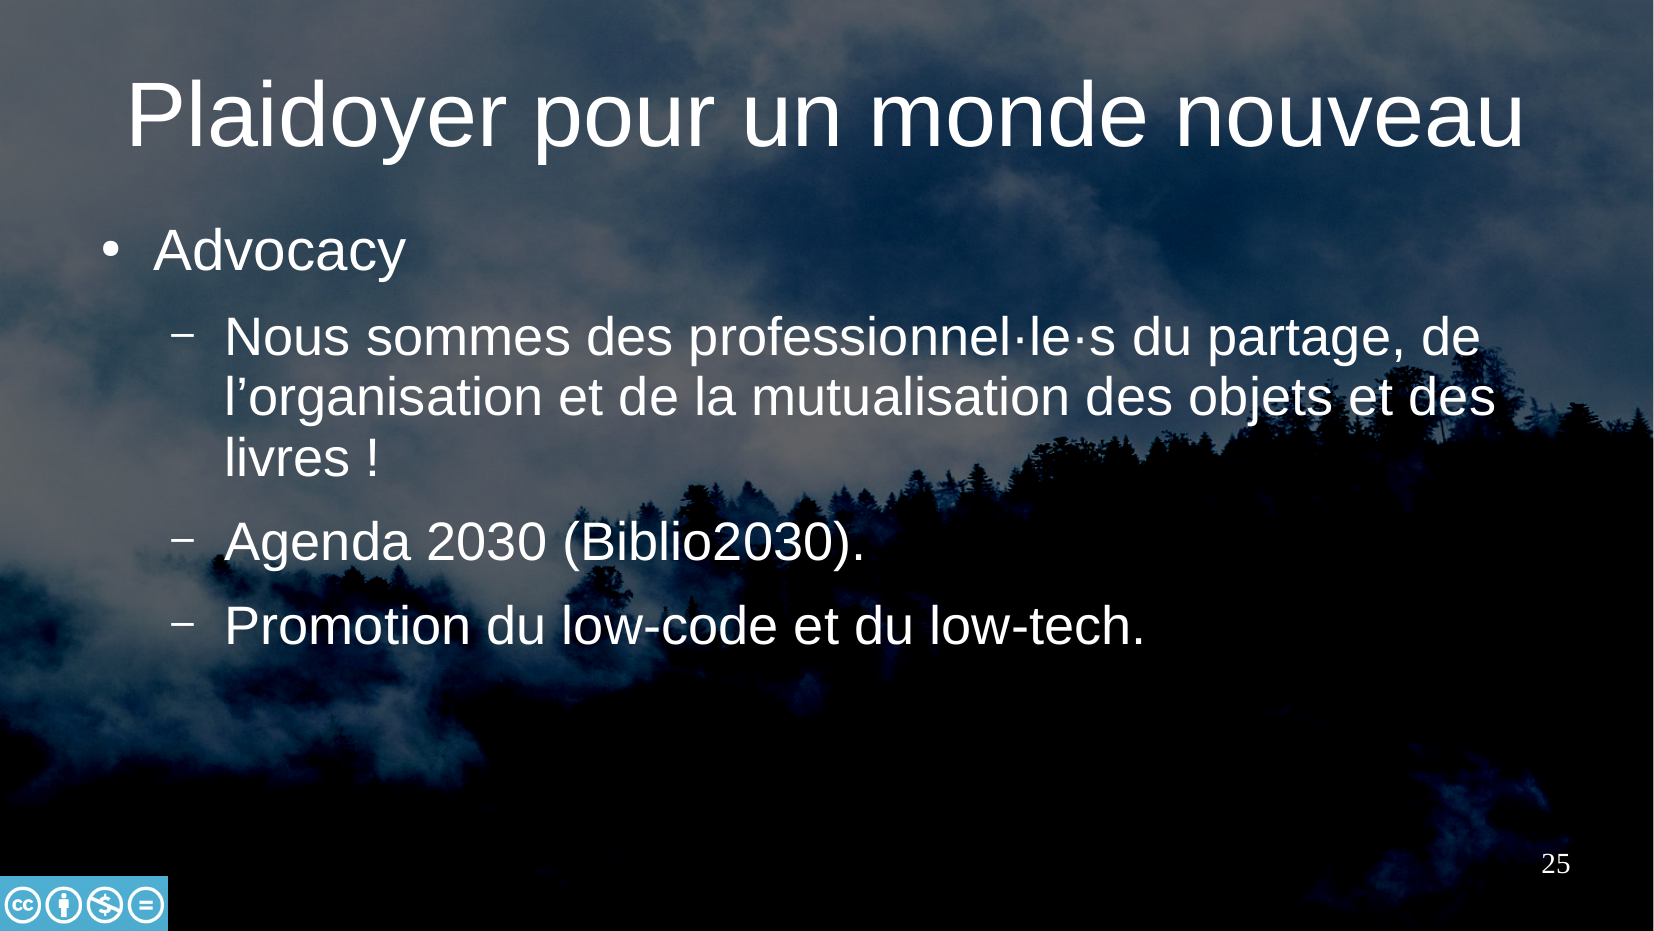

# Plaidoyer pour un monde nouveau
Advocacy
Nous sommes des professionnel·le·s du partage, de l’organisation et de la mutualisation des objets et des livres !
Agenda 2030 (Biblio2030).
Promotion du low-code et du low-tech.
25